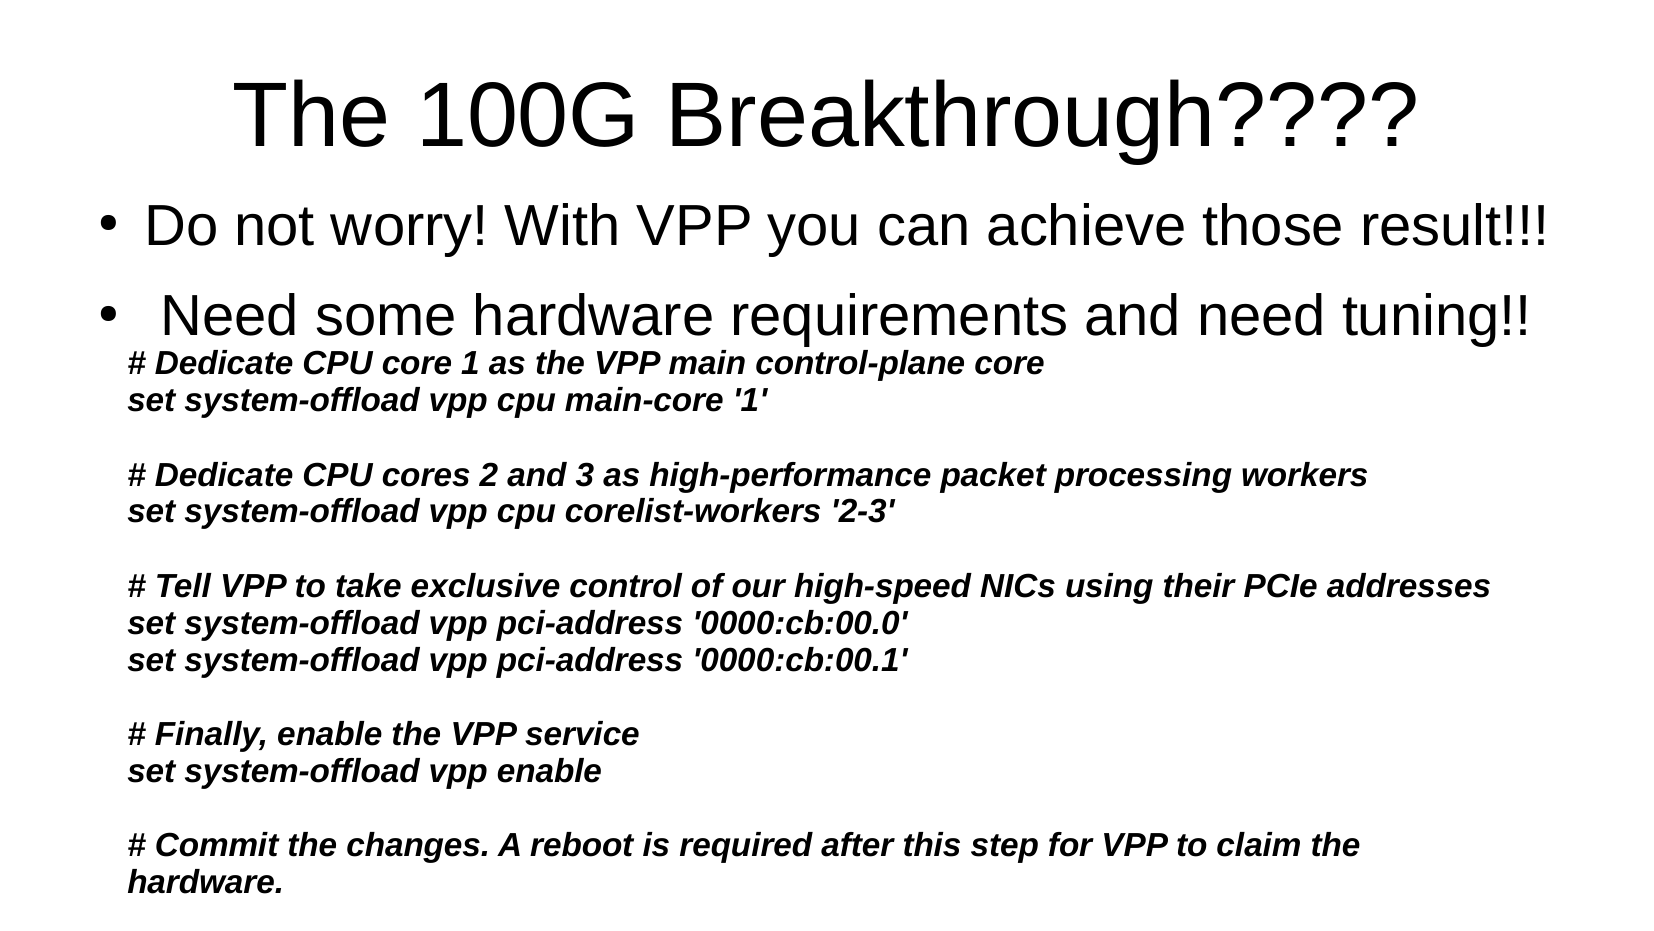

# The 100G Breakthrough????
Do not worry! With VPP you can achieve those result!!!
 Need some hardware requirements and need tuning!!
# Dedicate CPU core 1 as the VPP main control-plane core
set system-offload vpp cpu main-core '1'
# Dedicate CPU cores 2 and 3 as high-performance packet processing workers
set system-offload vpp cpu corelist-workers '2-3'
# Tell VPP to take exclusive control of our high-speed NICs using their PCIe addresses
set system-offload vpp pci-address '0000:cb:00.0'
set system-offload vpp pci-address '0000:cb:00.1'
# Finally, enable the VPP service
set system-offload vpp enable
# Commit the changes. A reboot is required after this step for VPP to claim the hardware.